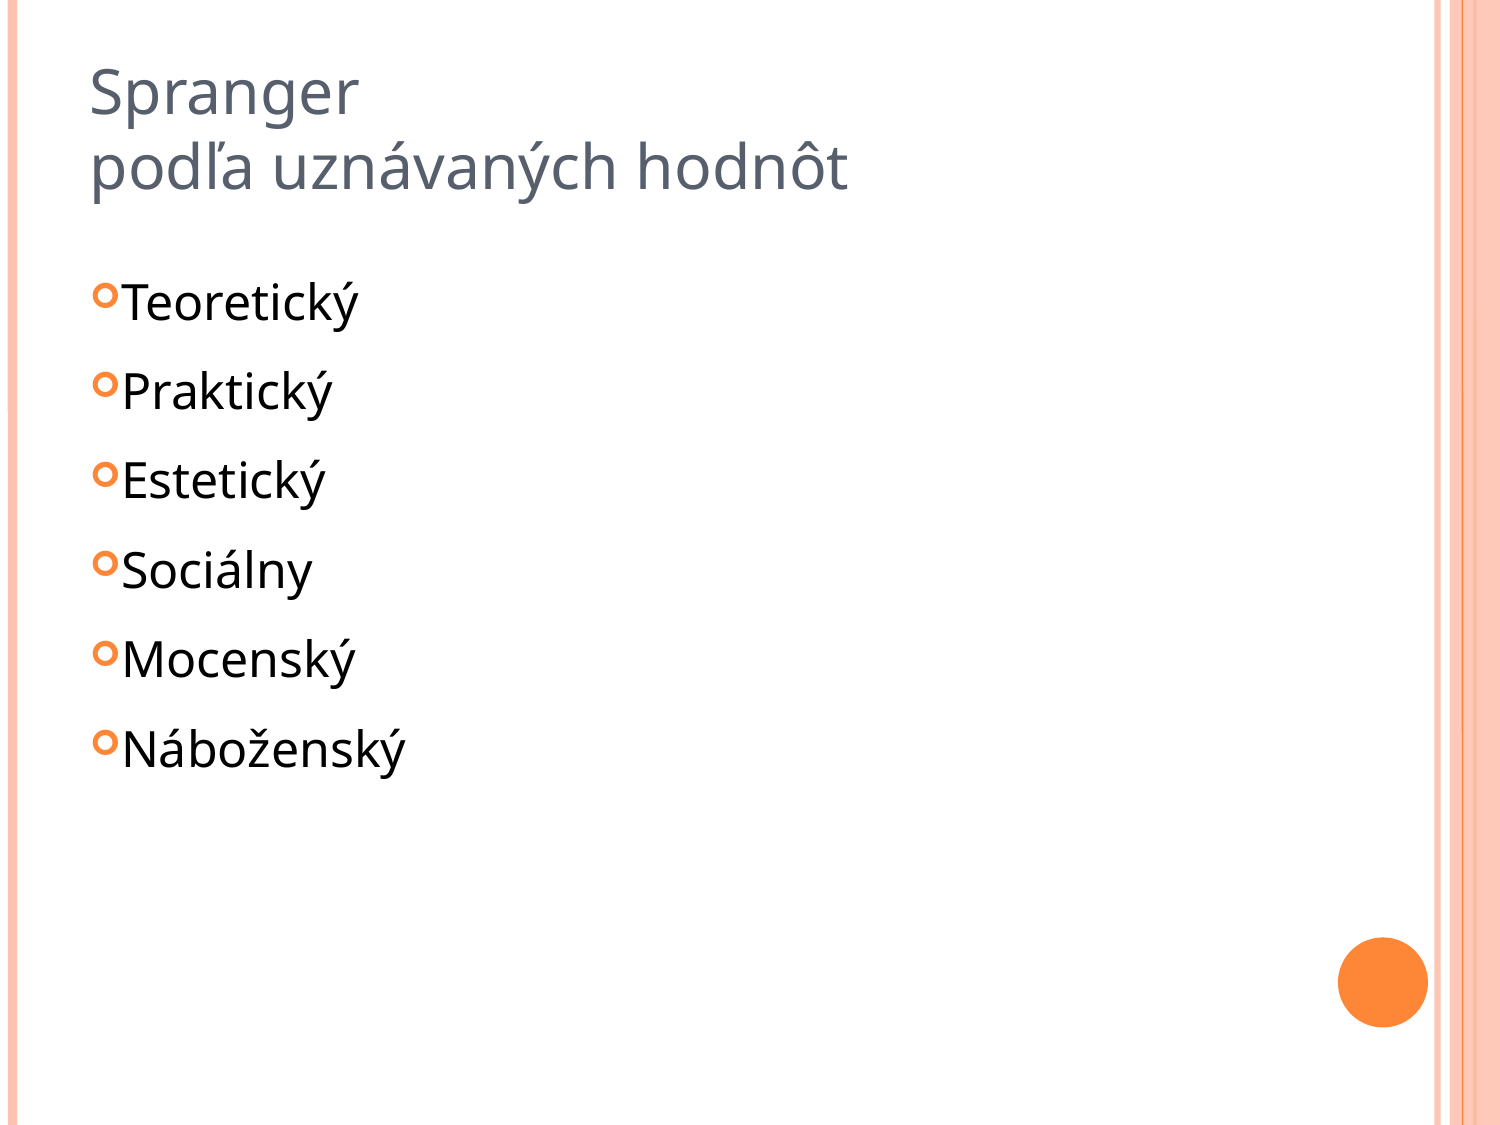

# Spranger podľa uznávaných hodnôt
Teoretický
Praktický
Estetický
Sociálny
Mocenský
Náboženský